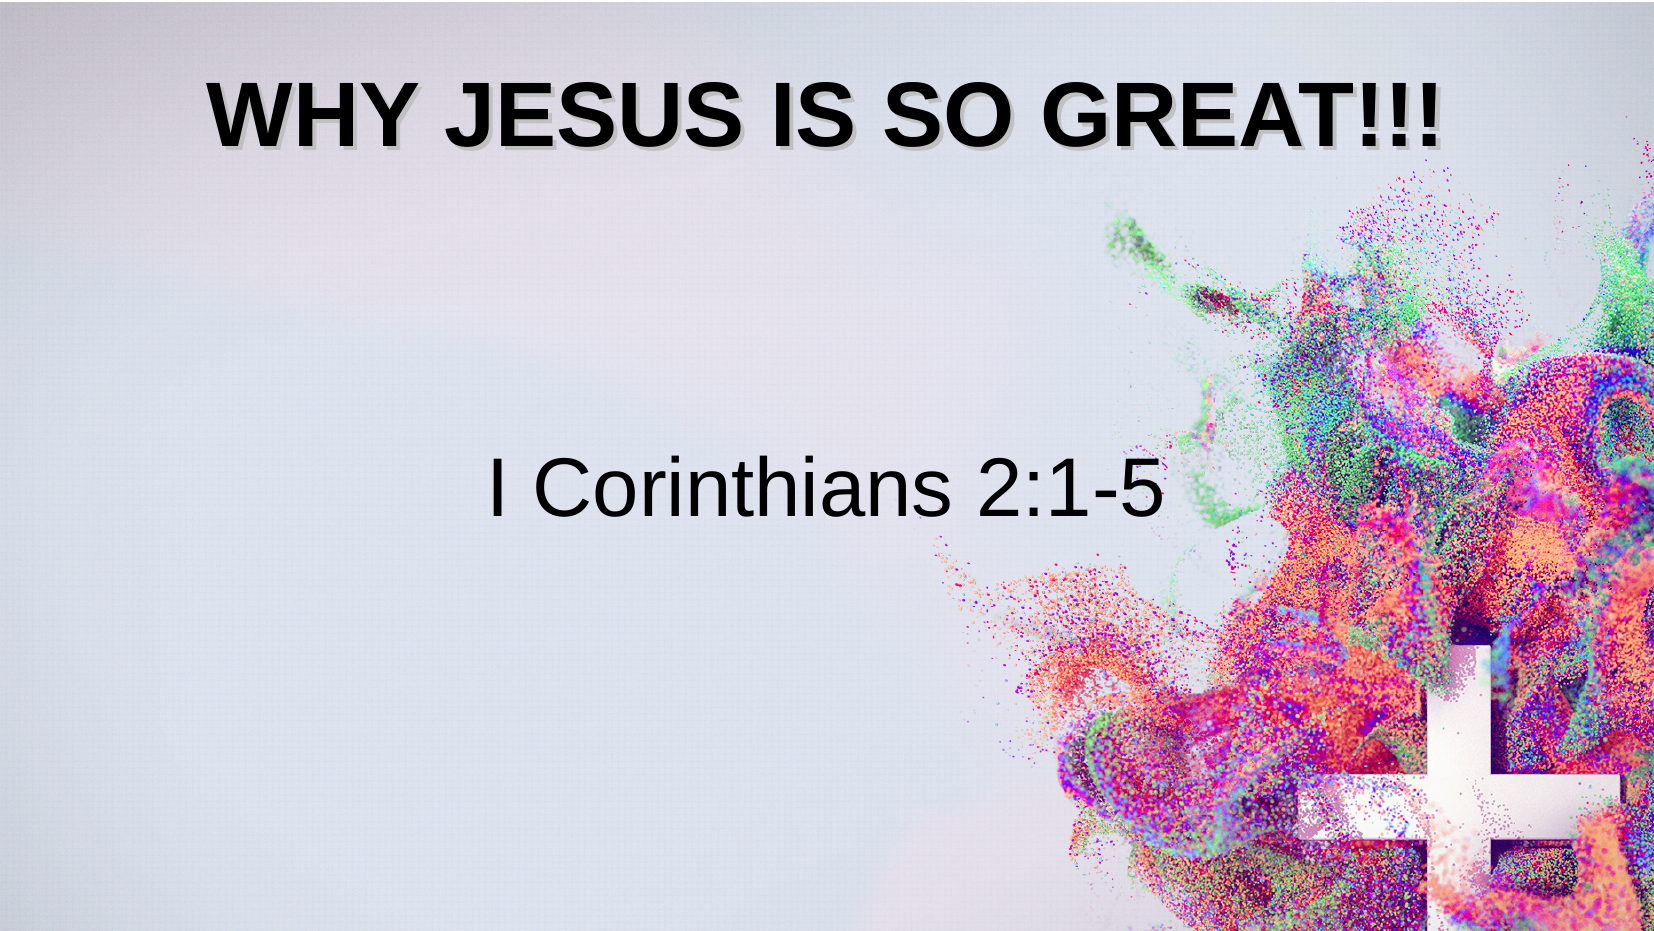

# WHY JESUS IS SO GREAT!!!
I Corinthians 2:1-5